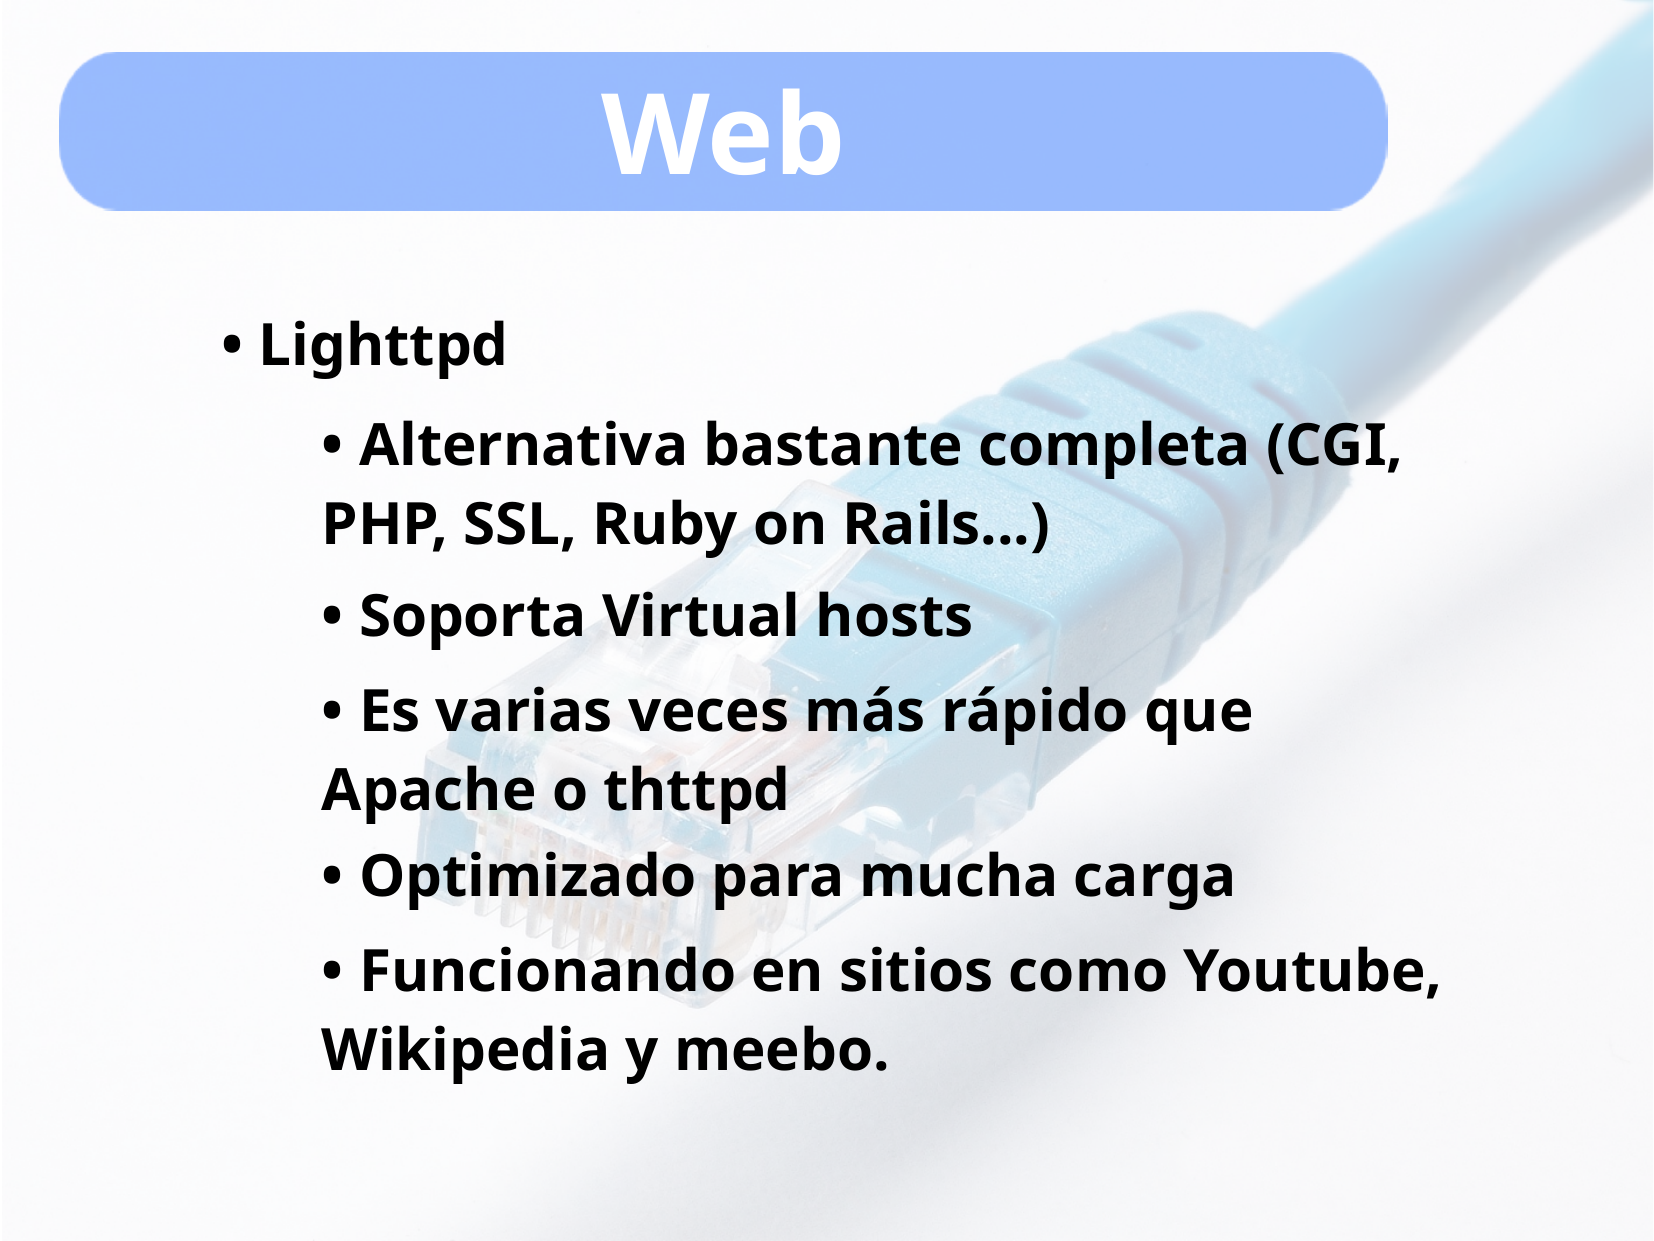

Web
• Lighttpd
• Alternativa bastante completa (CGI, PHP, SSL, Ruby on Rails...)
• Soporta Virtual hosts
• Es varias veces más rápido que Apache o thttpd
• Optimizado para mucha carga
• Funcionando en sitios como Youtube, Wikipedia y meebo.